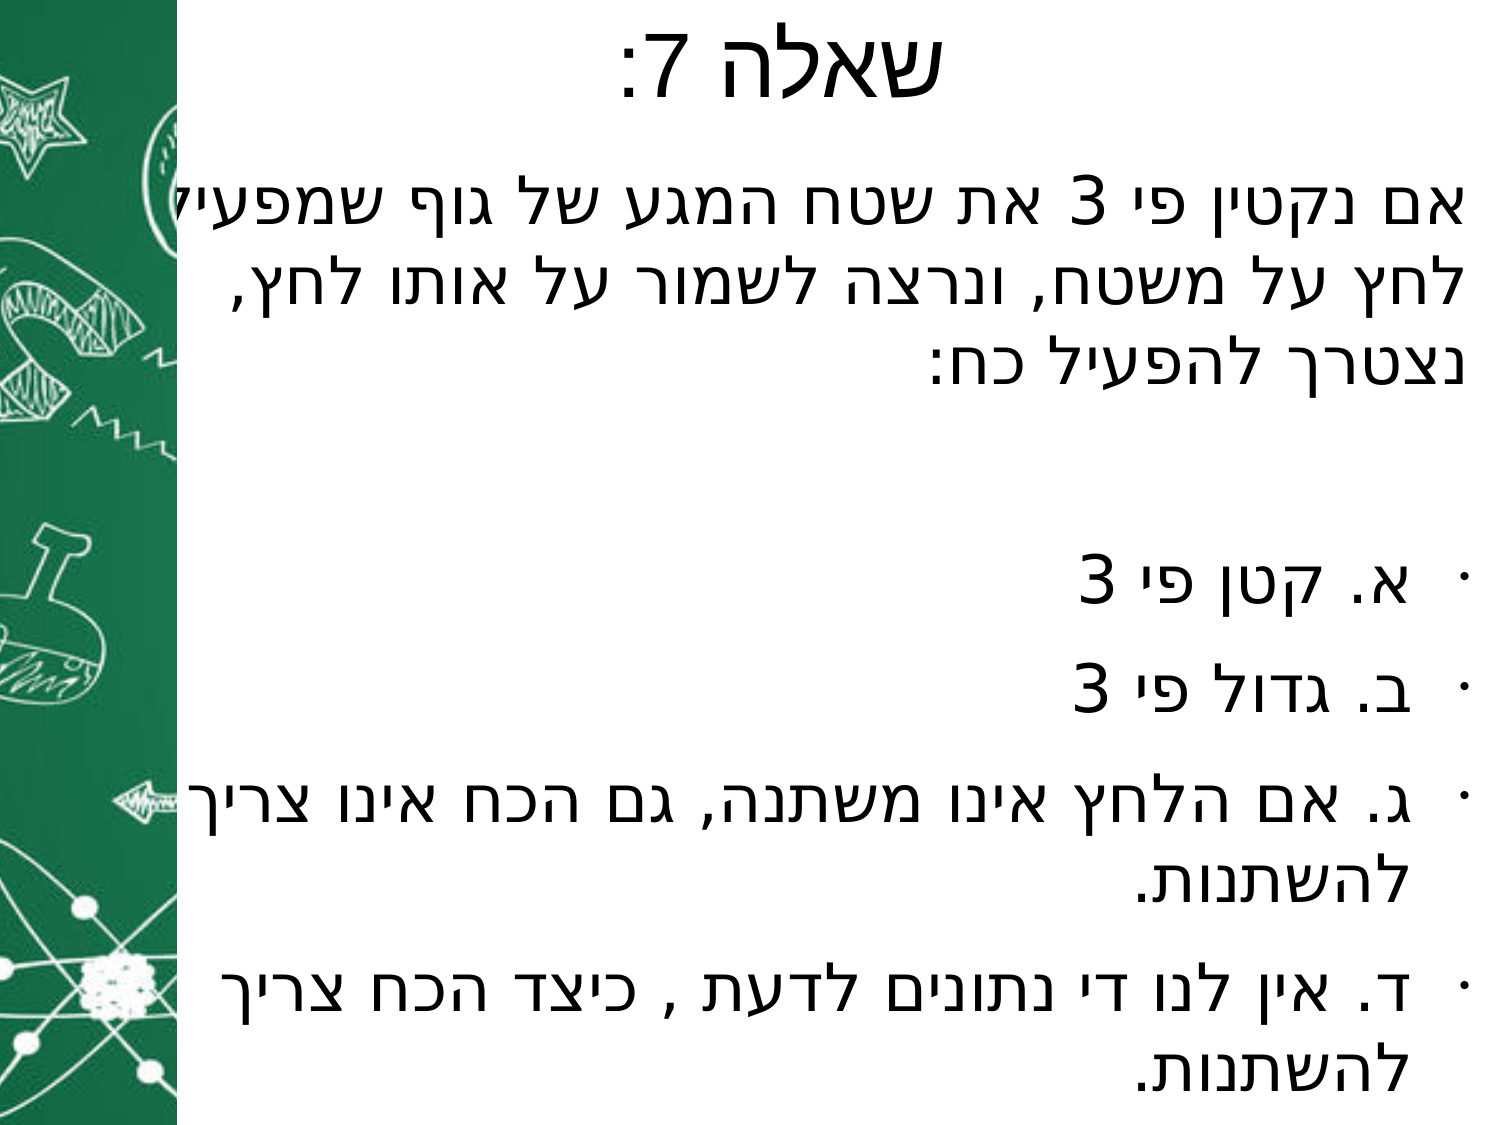

# שאלה 7:
אם נקטין פי 3 את שטח המגע של גוף שמפעיל לחץ על משטח, ונרצה לשמור על אותו לחץ, נצטרך להפעיל כח:
א. קטן פי 3
ב. גדול פי 3
ג. אם הלחץ אינו משתנה, גם הכח אינו צריך להשתנות.
ד. אין לנו די נתונים לדעת , כיצד הכח צריך להשתנות.